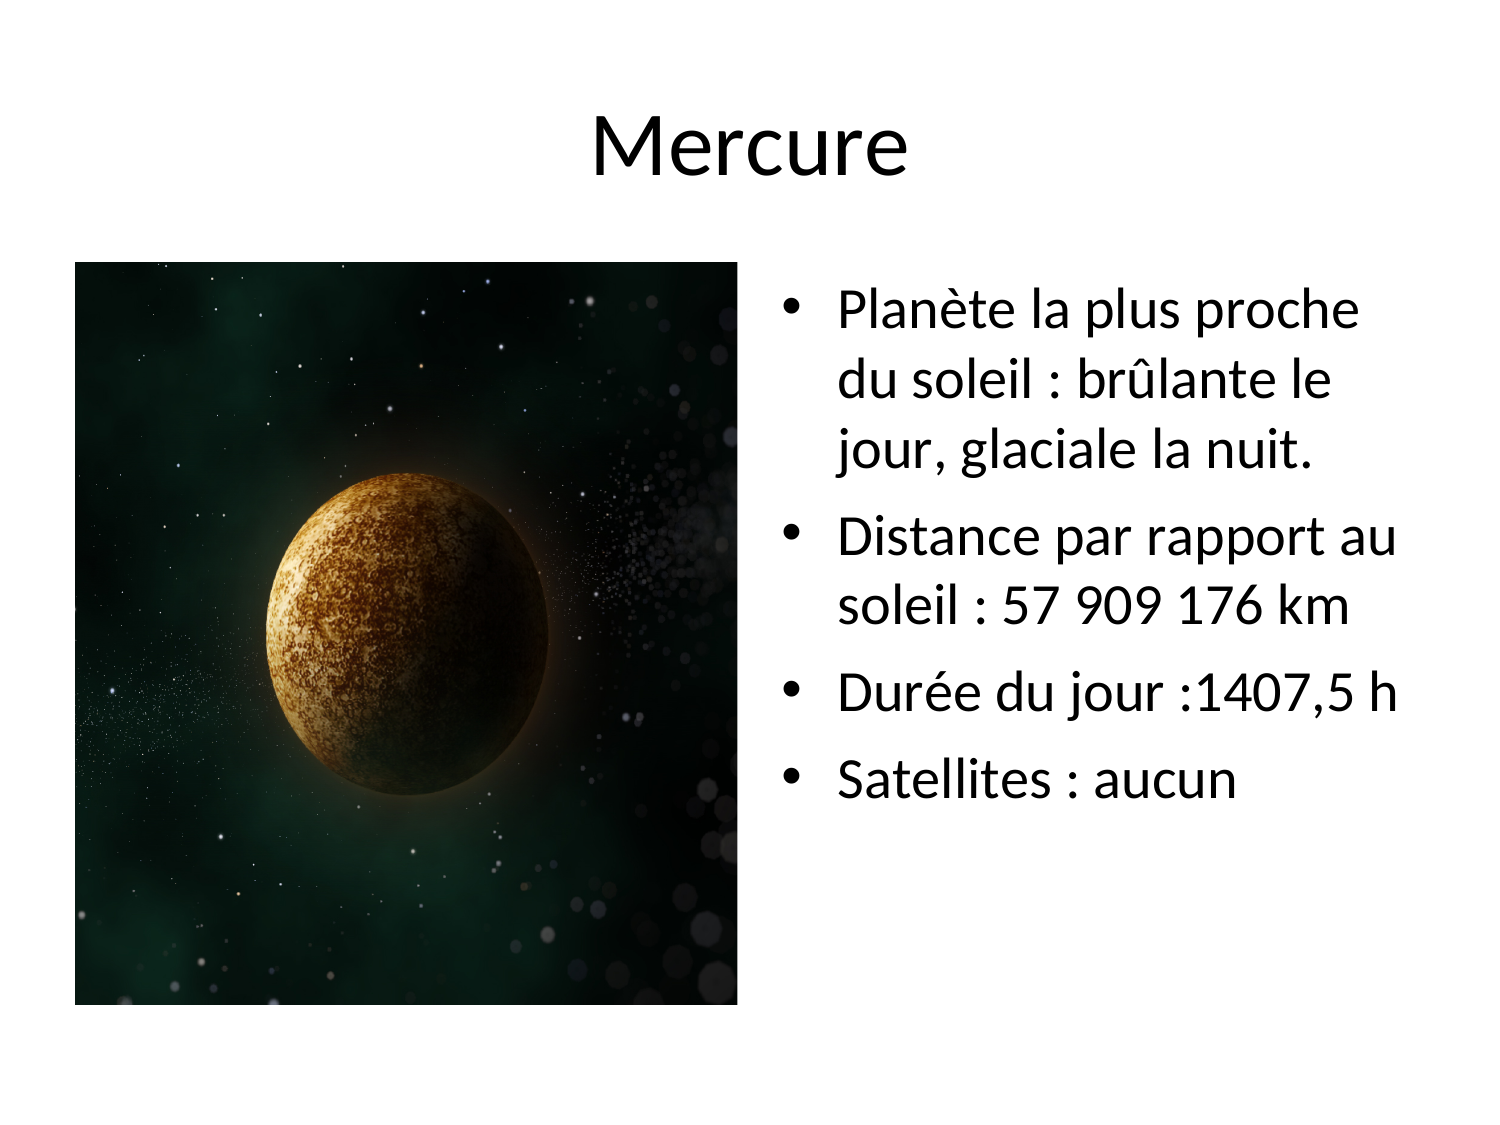

# Mercure
Planète la plus proche du soleil : brûlante le jour, glaciale la nuit.
Distance par rapport au soleil : 57 909 176 km
Durée du jour :1407,5 h
Satellites : aucun